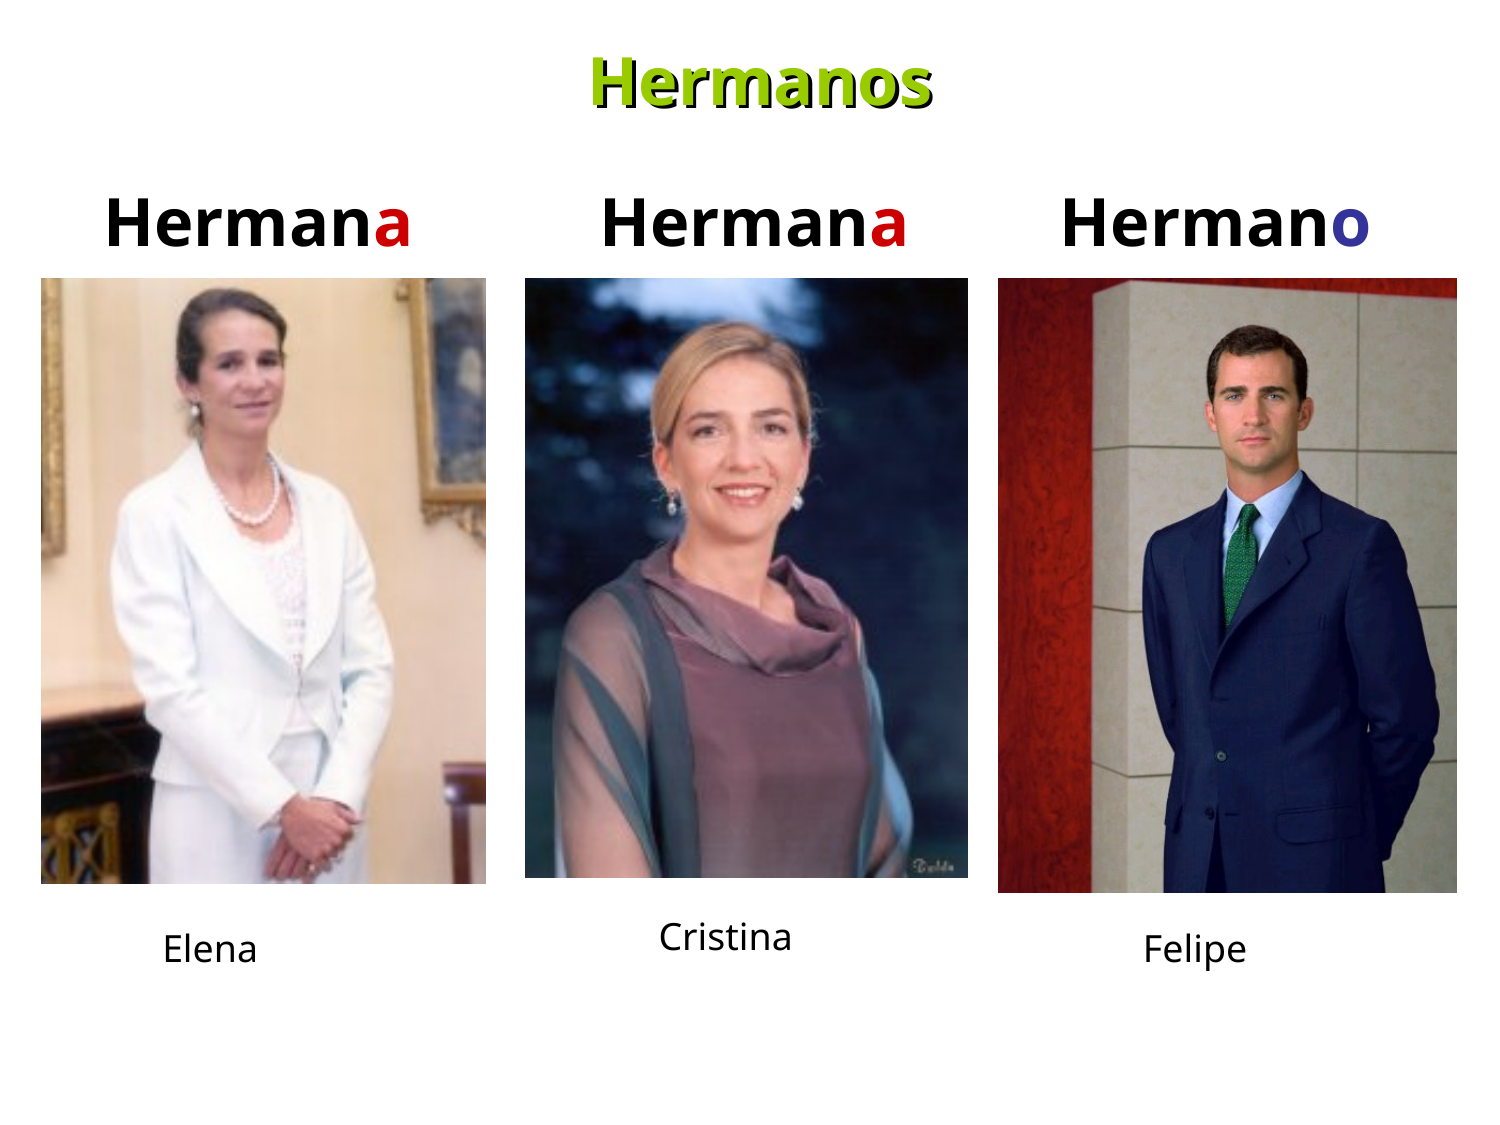

Hermanos
Hermana
Hermana
Hermano
Cristina
Elena
Felipe